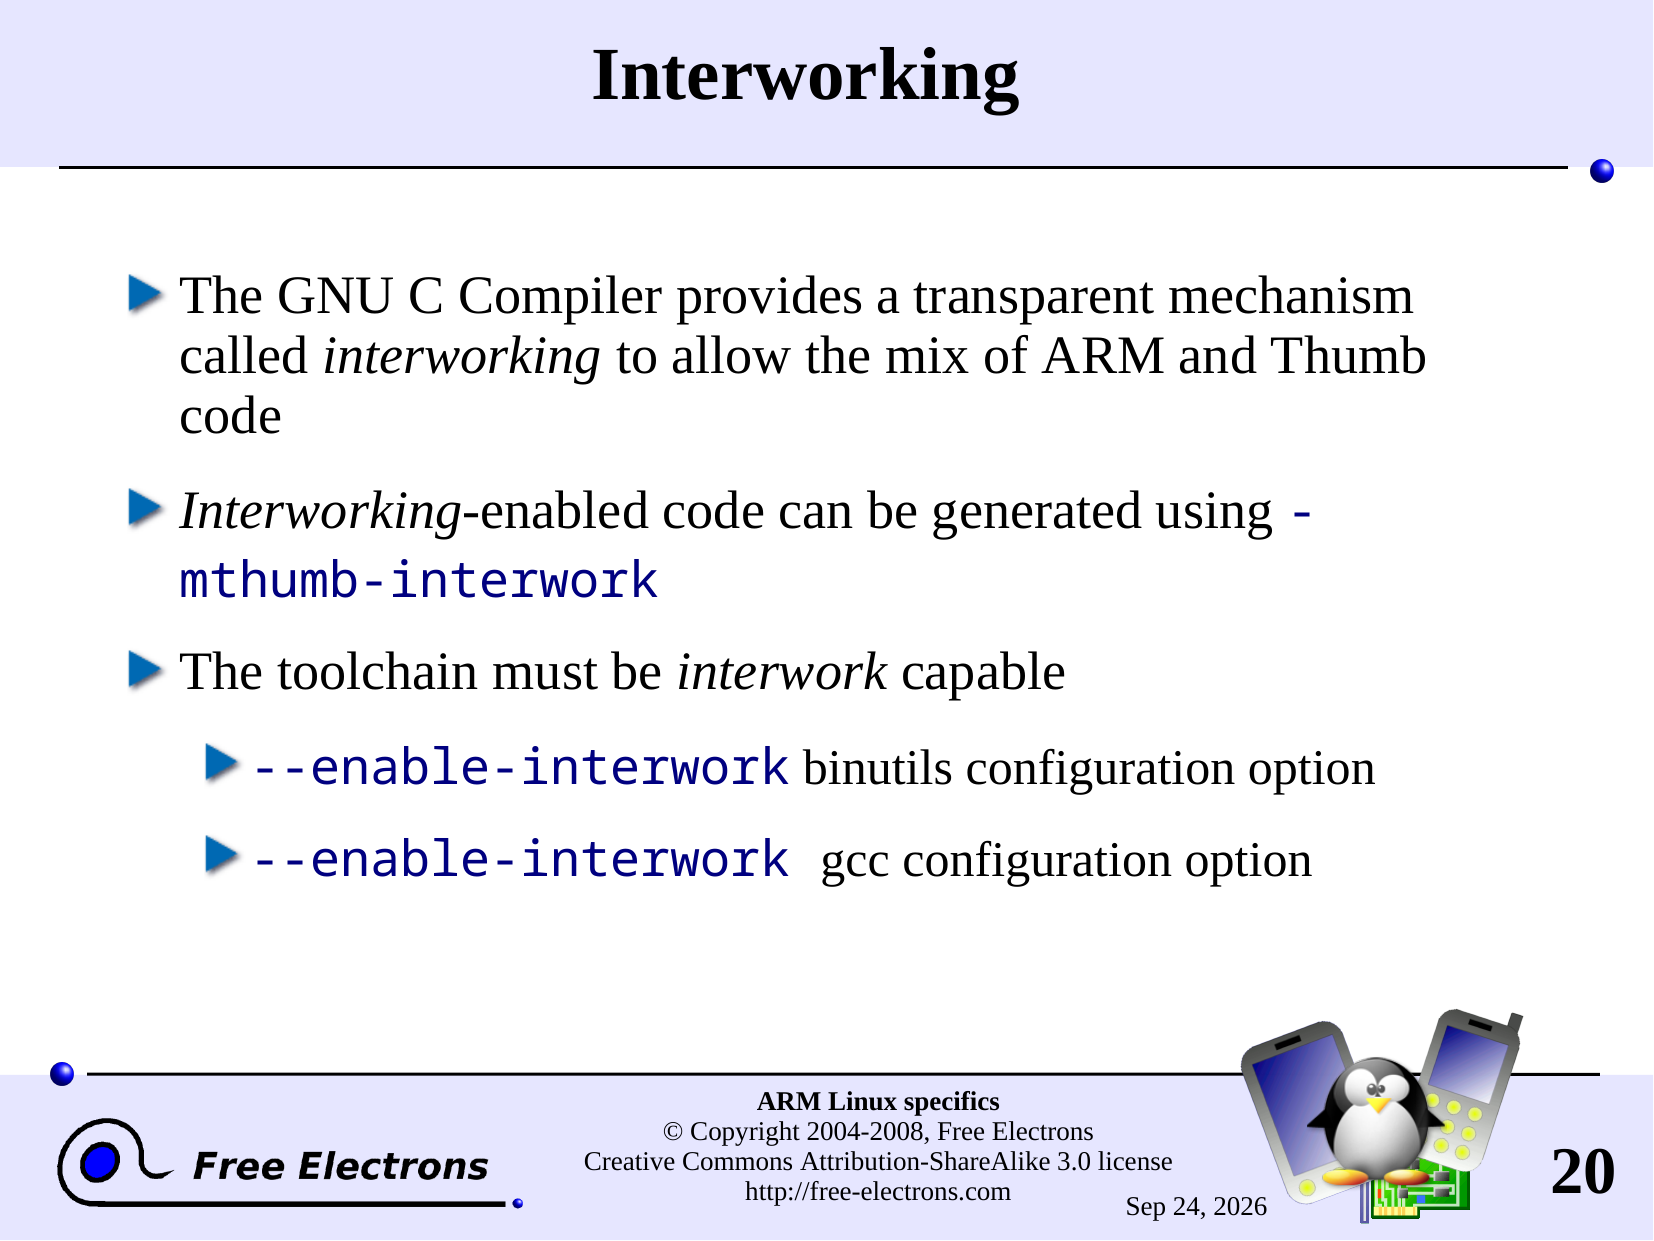

# Interworking
The GNU C Compiler provides a transparent mechanism called interworking to allow the mix of ARM and Thumb code
Interworking-enabled code can be generated using -mthumb-interwork
The toolchain must be interwork capable
--enable-interwork binutils configuration option
--enable-interwork gcc configuration option